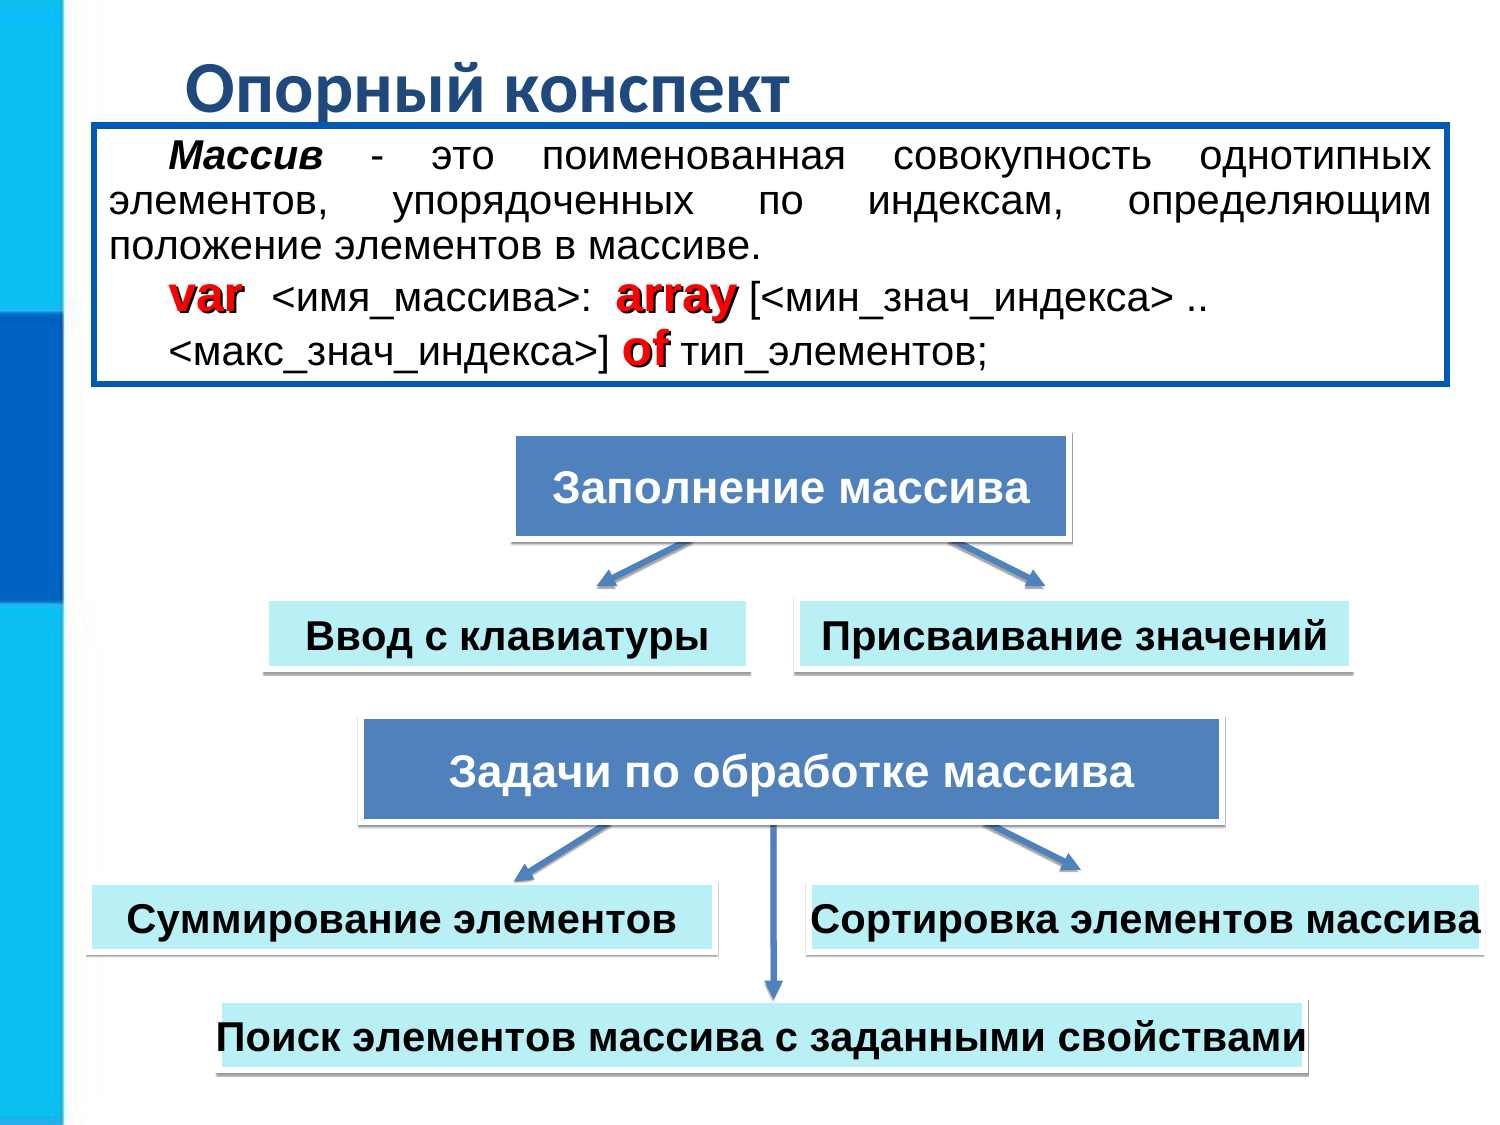

Опорный конспект
Массив - это поименованная совокупность однотипных элементов, упорядоченных по индексам, определяющим положение элементов в массиве.
var <имя_массива>: array [<мин_знач_индекса> ..
<макс_знач_индекса>] of тип_элементов;
Заполнение массива
Ввод с клавиатуры
Присваивание значений
Задачи по обработке массива
Суммирование элементов
Сортировка элементов массива
Поиск элементов массива с заданными свойствами